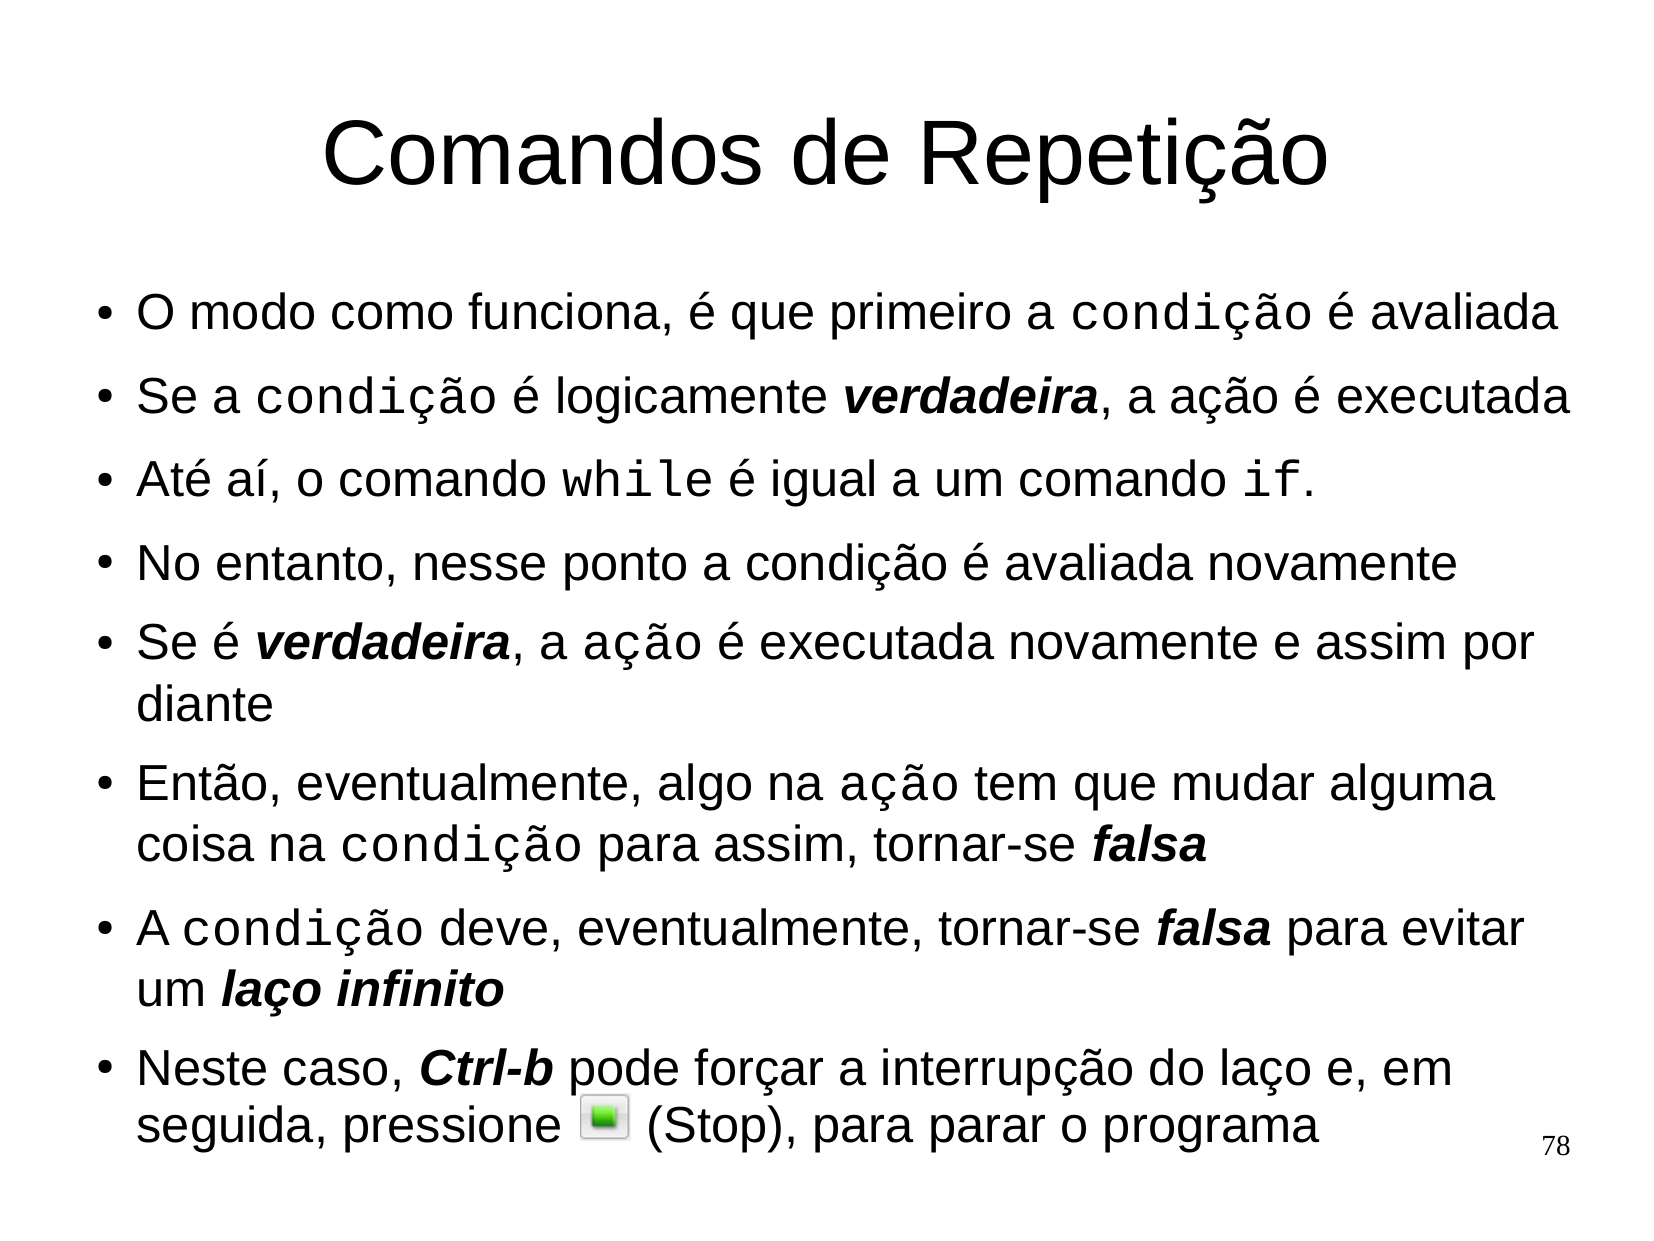

# Comandos de Repetição
O modo como funciona, é que primeiro a condição é avaliada
Se a condição é logicamente verdadeira, a ação é executada
Até aí, o comando while é igual a um comando if.
No entanto, nesse ponto a condição é avaliada novamente
Se é verdadeira, a ação é executada novamente e assim por diante
Então, eventualmente, algo na ação tem que mudar alguma coisa na condição para assim, tornar-se falsa
A condição deve, eventualmente, tornar-se falsa para evitar um laço infinito
Neste caso, Ctrl-b pode forçar a interrupção do laço e, em seguida, pressione (Stop), para parar o programa
78